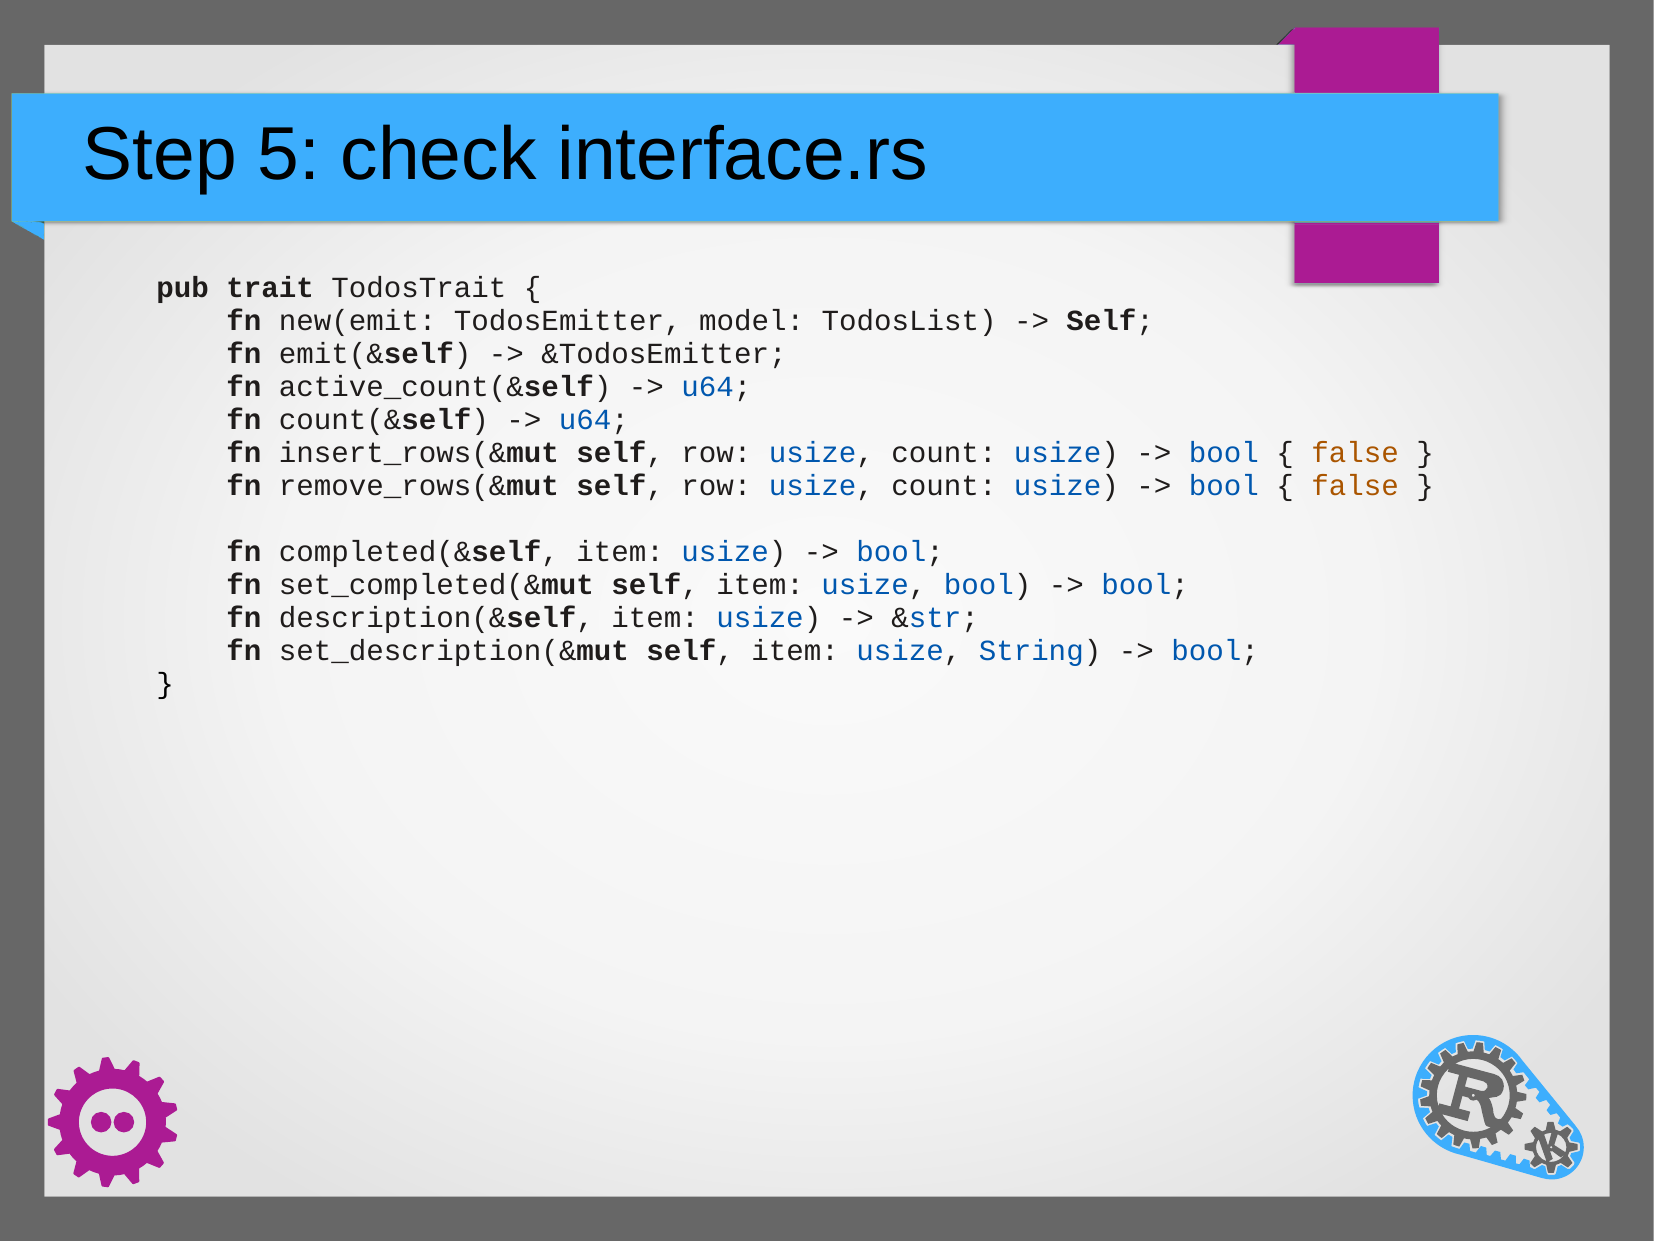

# Step 5: check interface.rs
pub trait TodosTrait {
 fn new(emit: TodosEmitter, model: TodosList) -> Self;
 fn emit(&self) -> &TodosEmitter;
 fn active_count(&self) -> u64;
 fn count(&self) -> u64;
 fn insert_rows(&mut self, row: usize, count: usize) -> bool { false }
 fn remove_rows(&mut self, row: usize, count: usize) -> bool { false }
 fn completed(&self, item: usize) -> bool;
 fn set_completed(&mut self, item: usize, bool) -> bool;
 fn description(&self, item: usize) -> &str;
 fn set_description(&mut self, item: usize, String) -> bool;
}